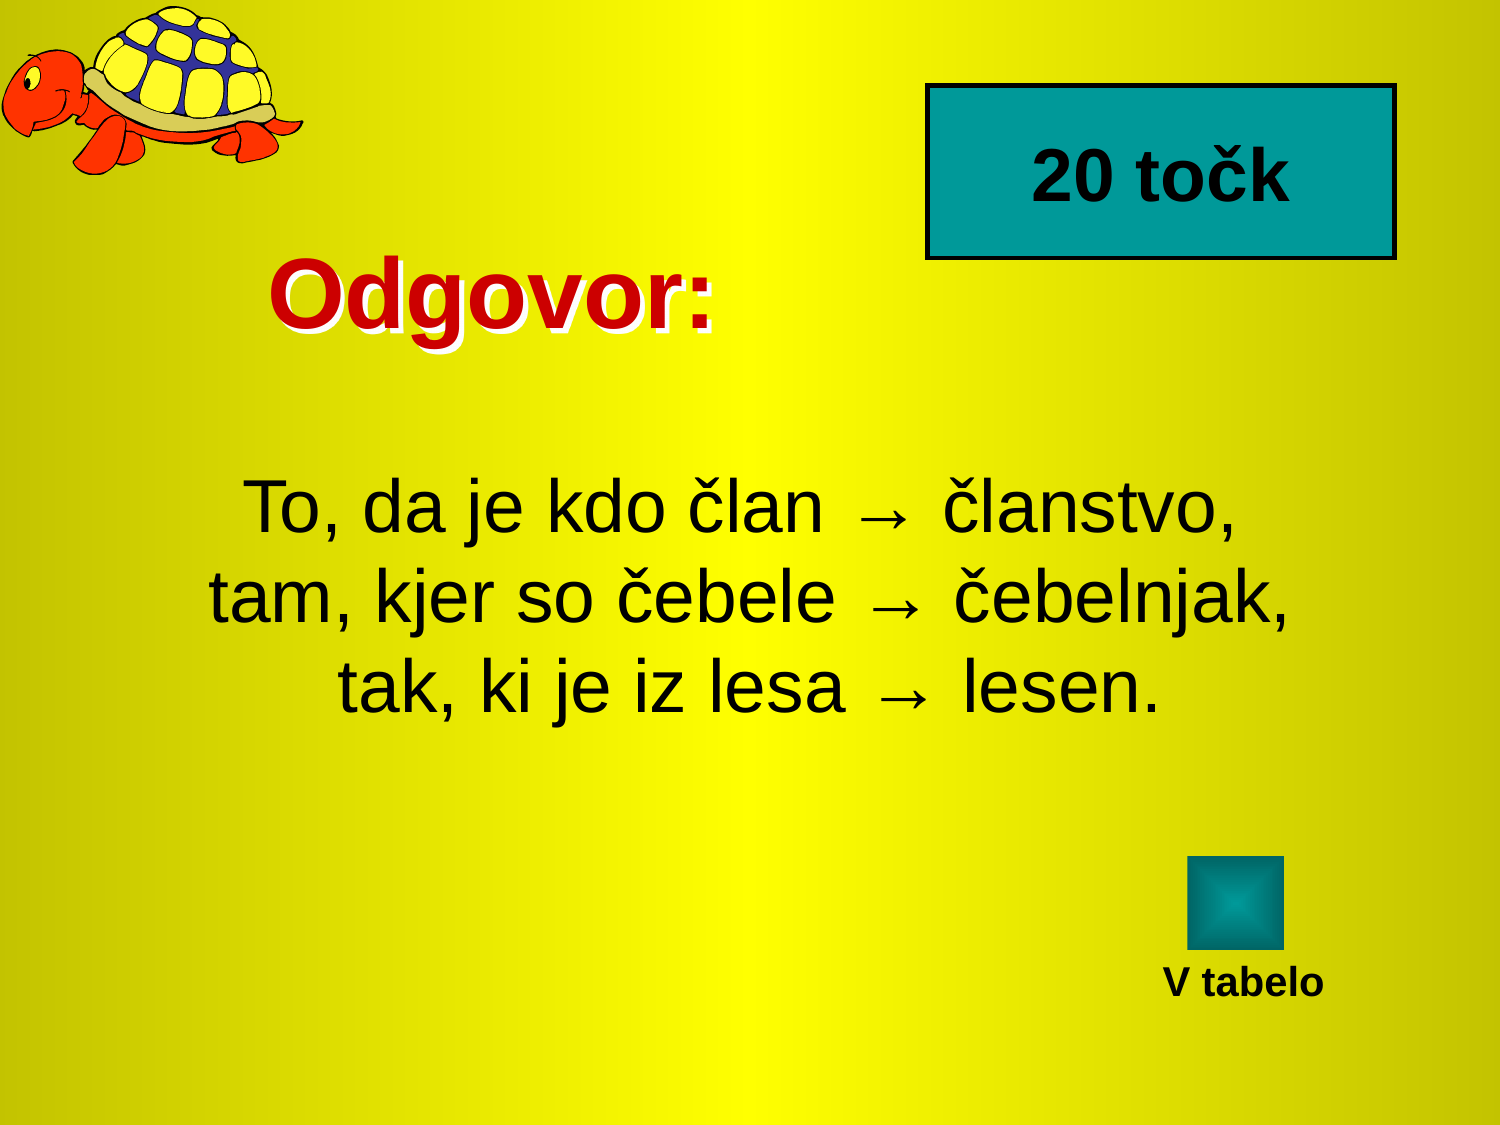

20 točk
# Odgovor:
To, da je kdo član → članstvo,
 tam, kjer so čebele → čebelnjak,
 tak, ki je iz lesa → lesen.
V tabelo